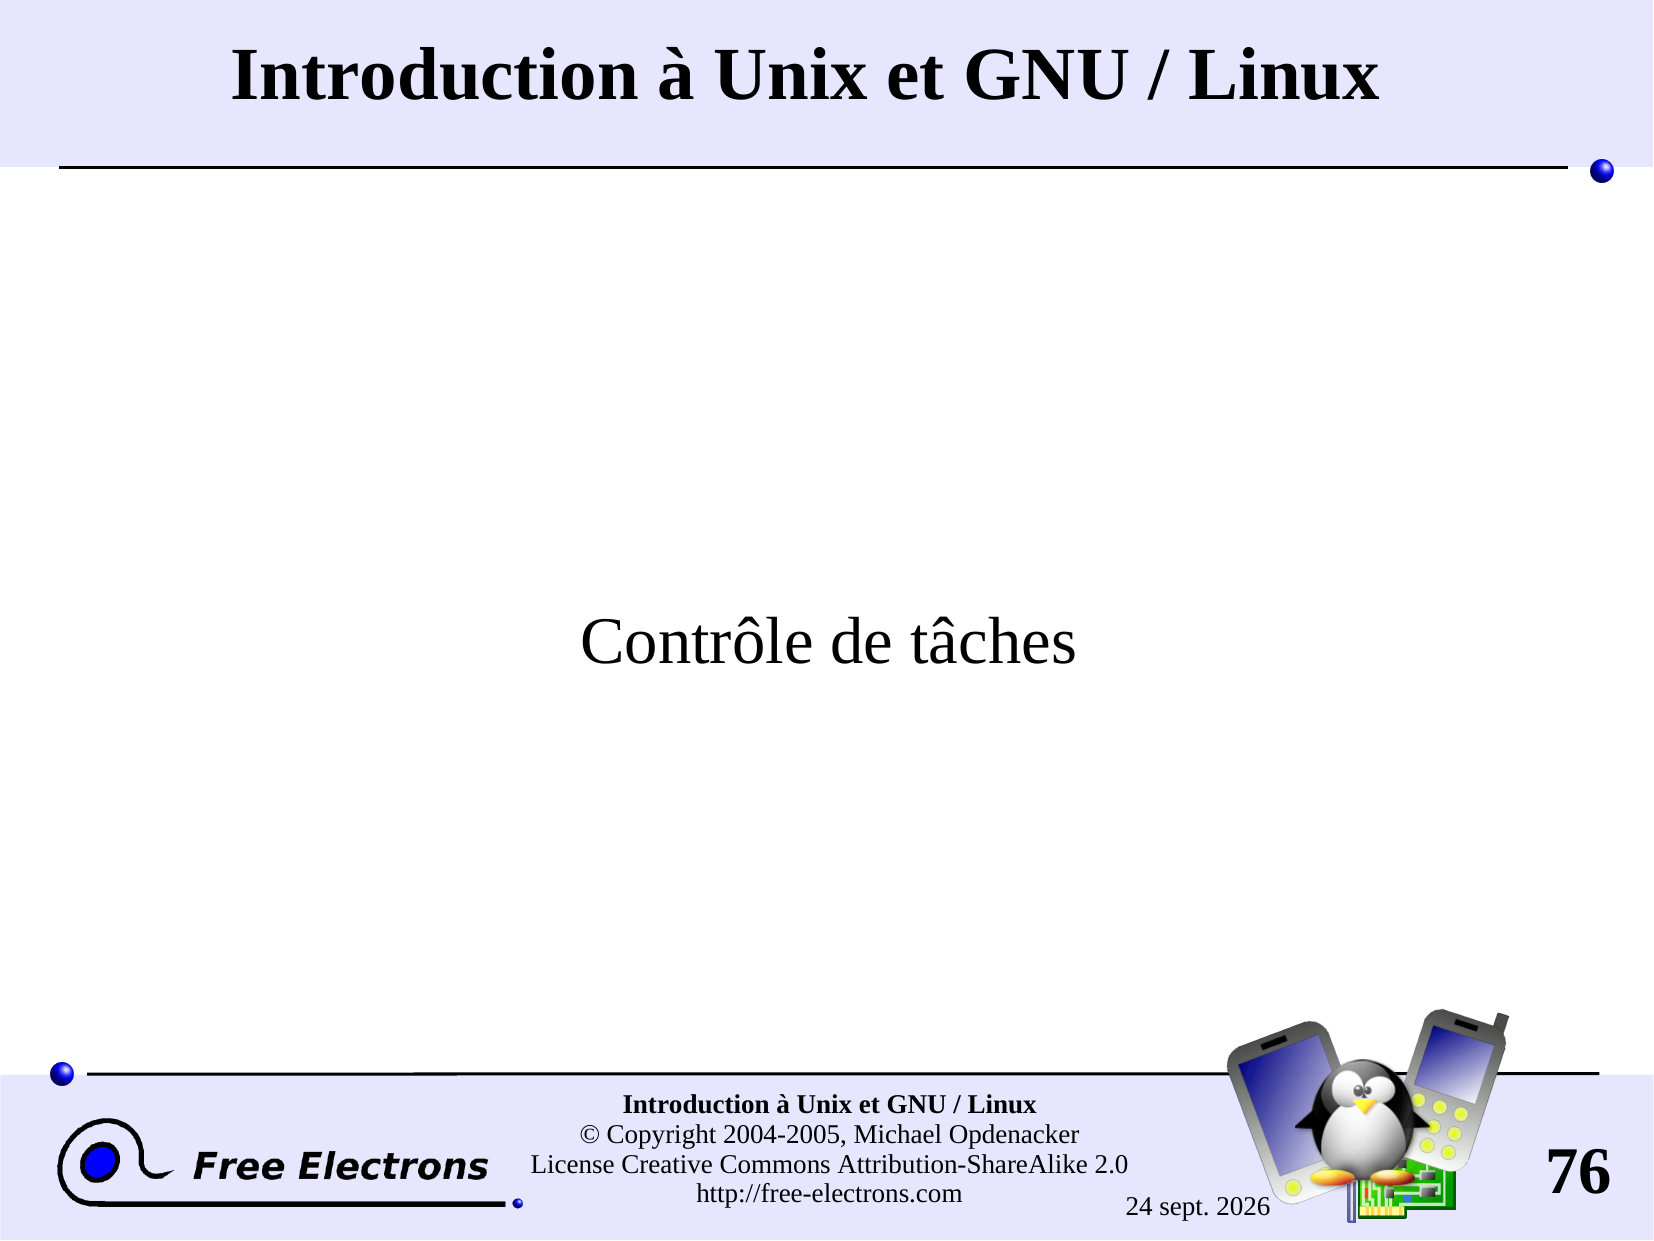

# Introduction à Unix et GNU / Linux
Contrôle de tâches